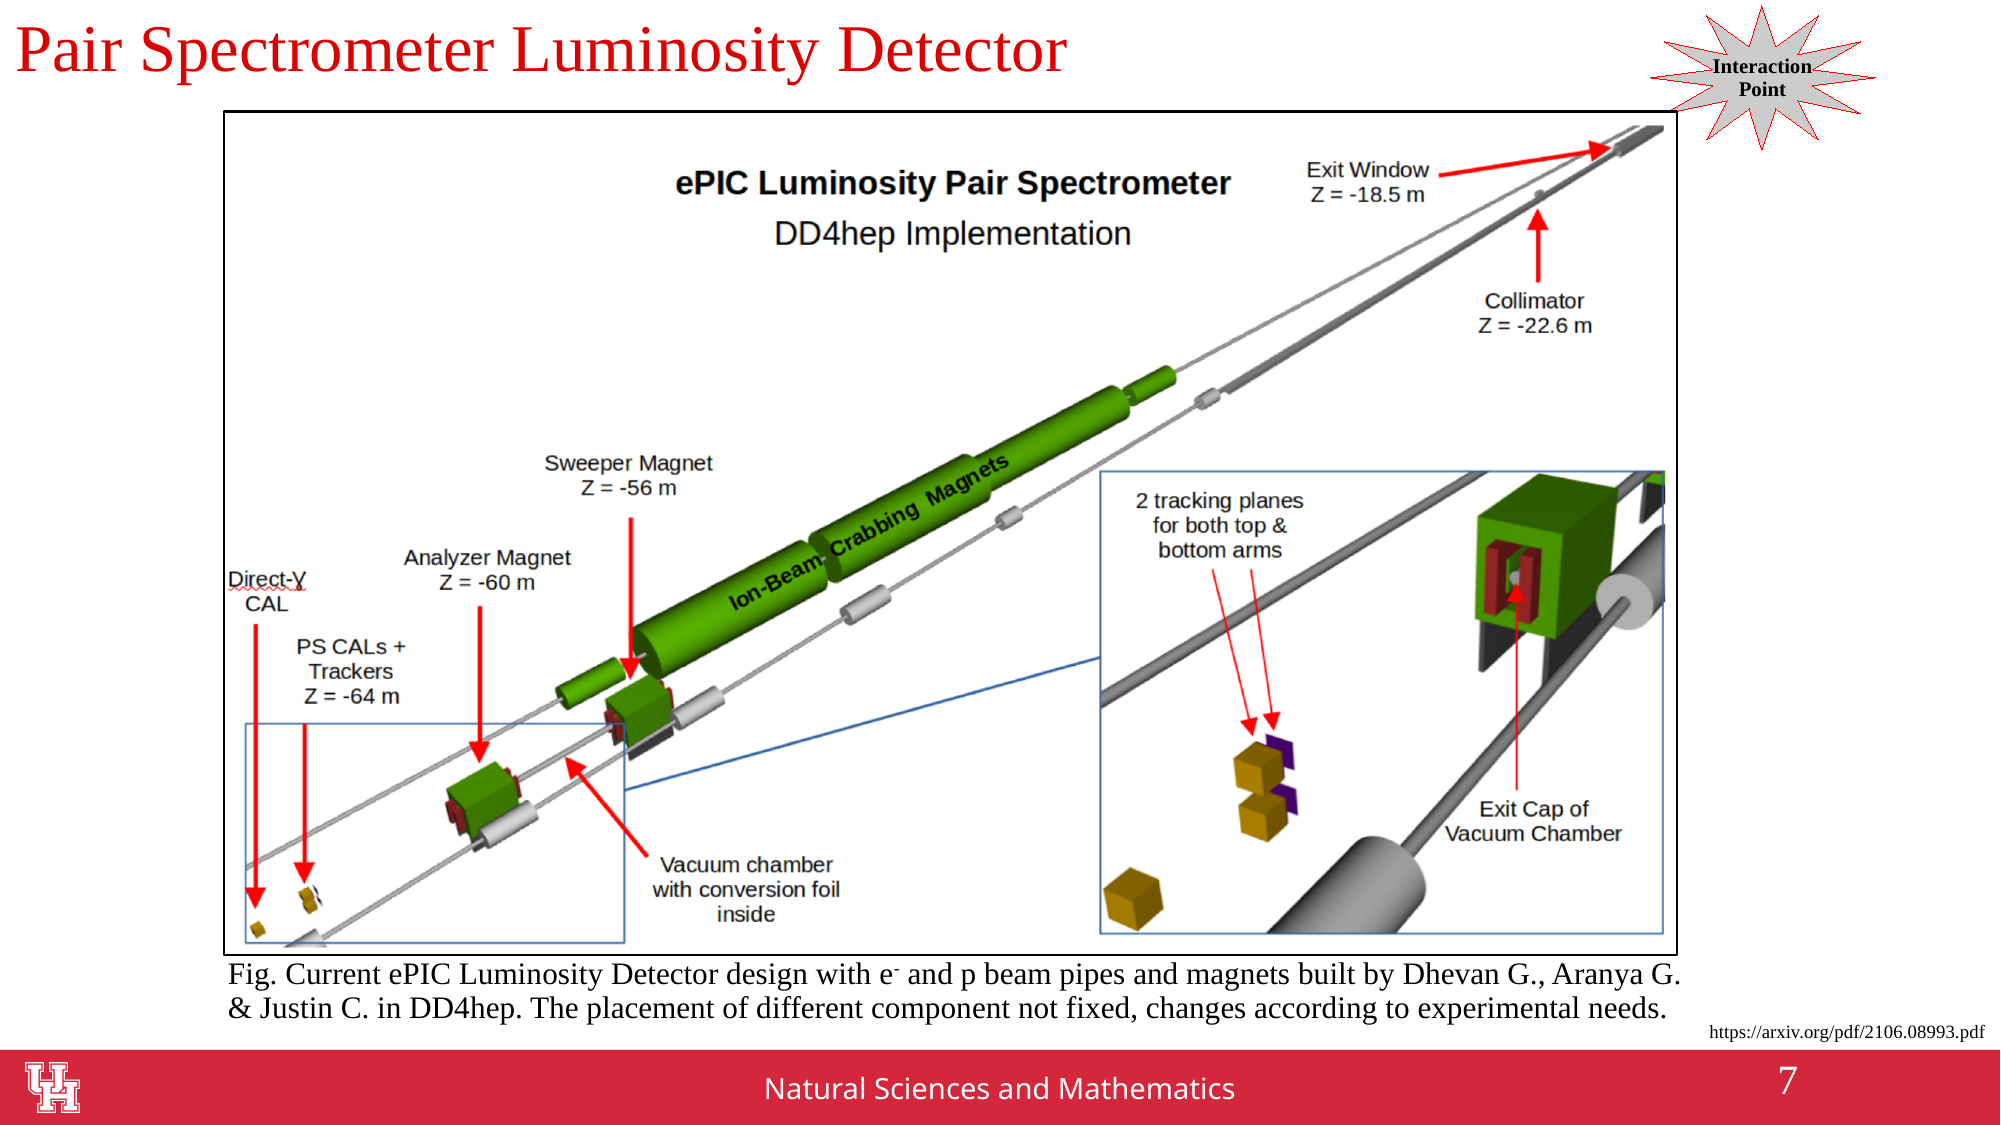

# Pair Spectrometer Luminosity Detector
Interaction
Point
Fig. Current ePIC Luminosity Detector design with e- and p beam pipes and magnets built by Dhevan G., Aranya G.
& Justin C. in DD4hep. The placement of different component not fixed, changes according to experimental needs.
https://arxiv.org/pdf/2106.08993.pdf
7